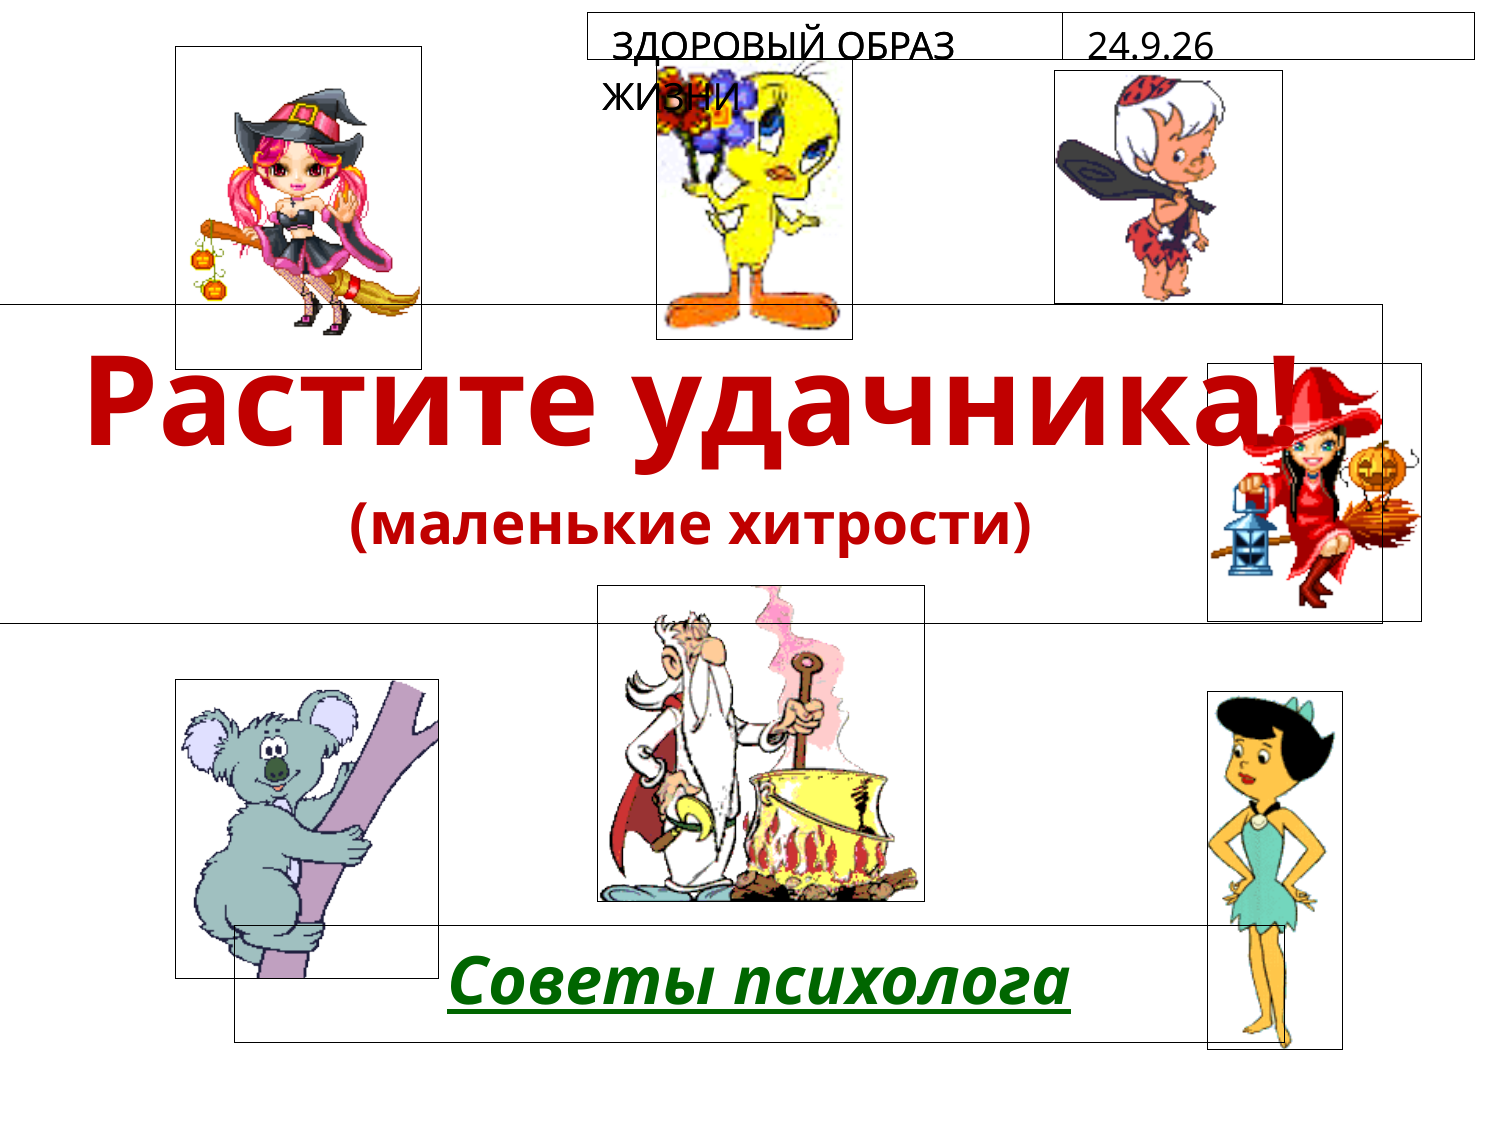

<footer>ЗДОРОВЫЙ ОБРАЗ ЖИЗНИ
Растите удачника!
(маленькие хитрости)
Советы психолога